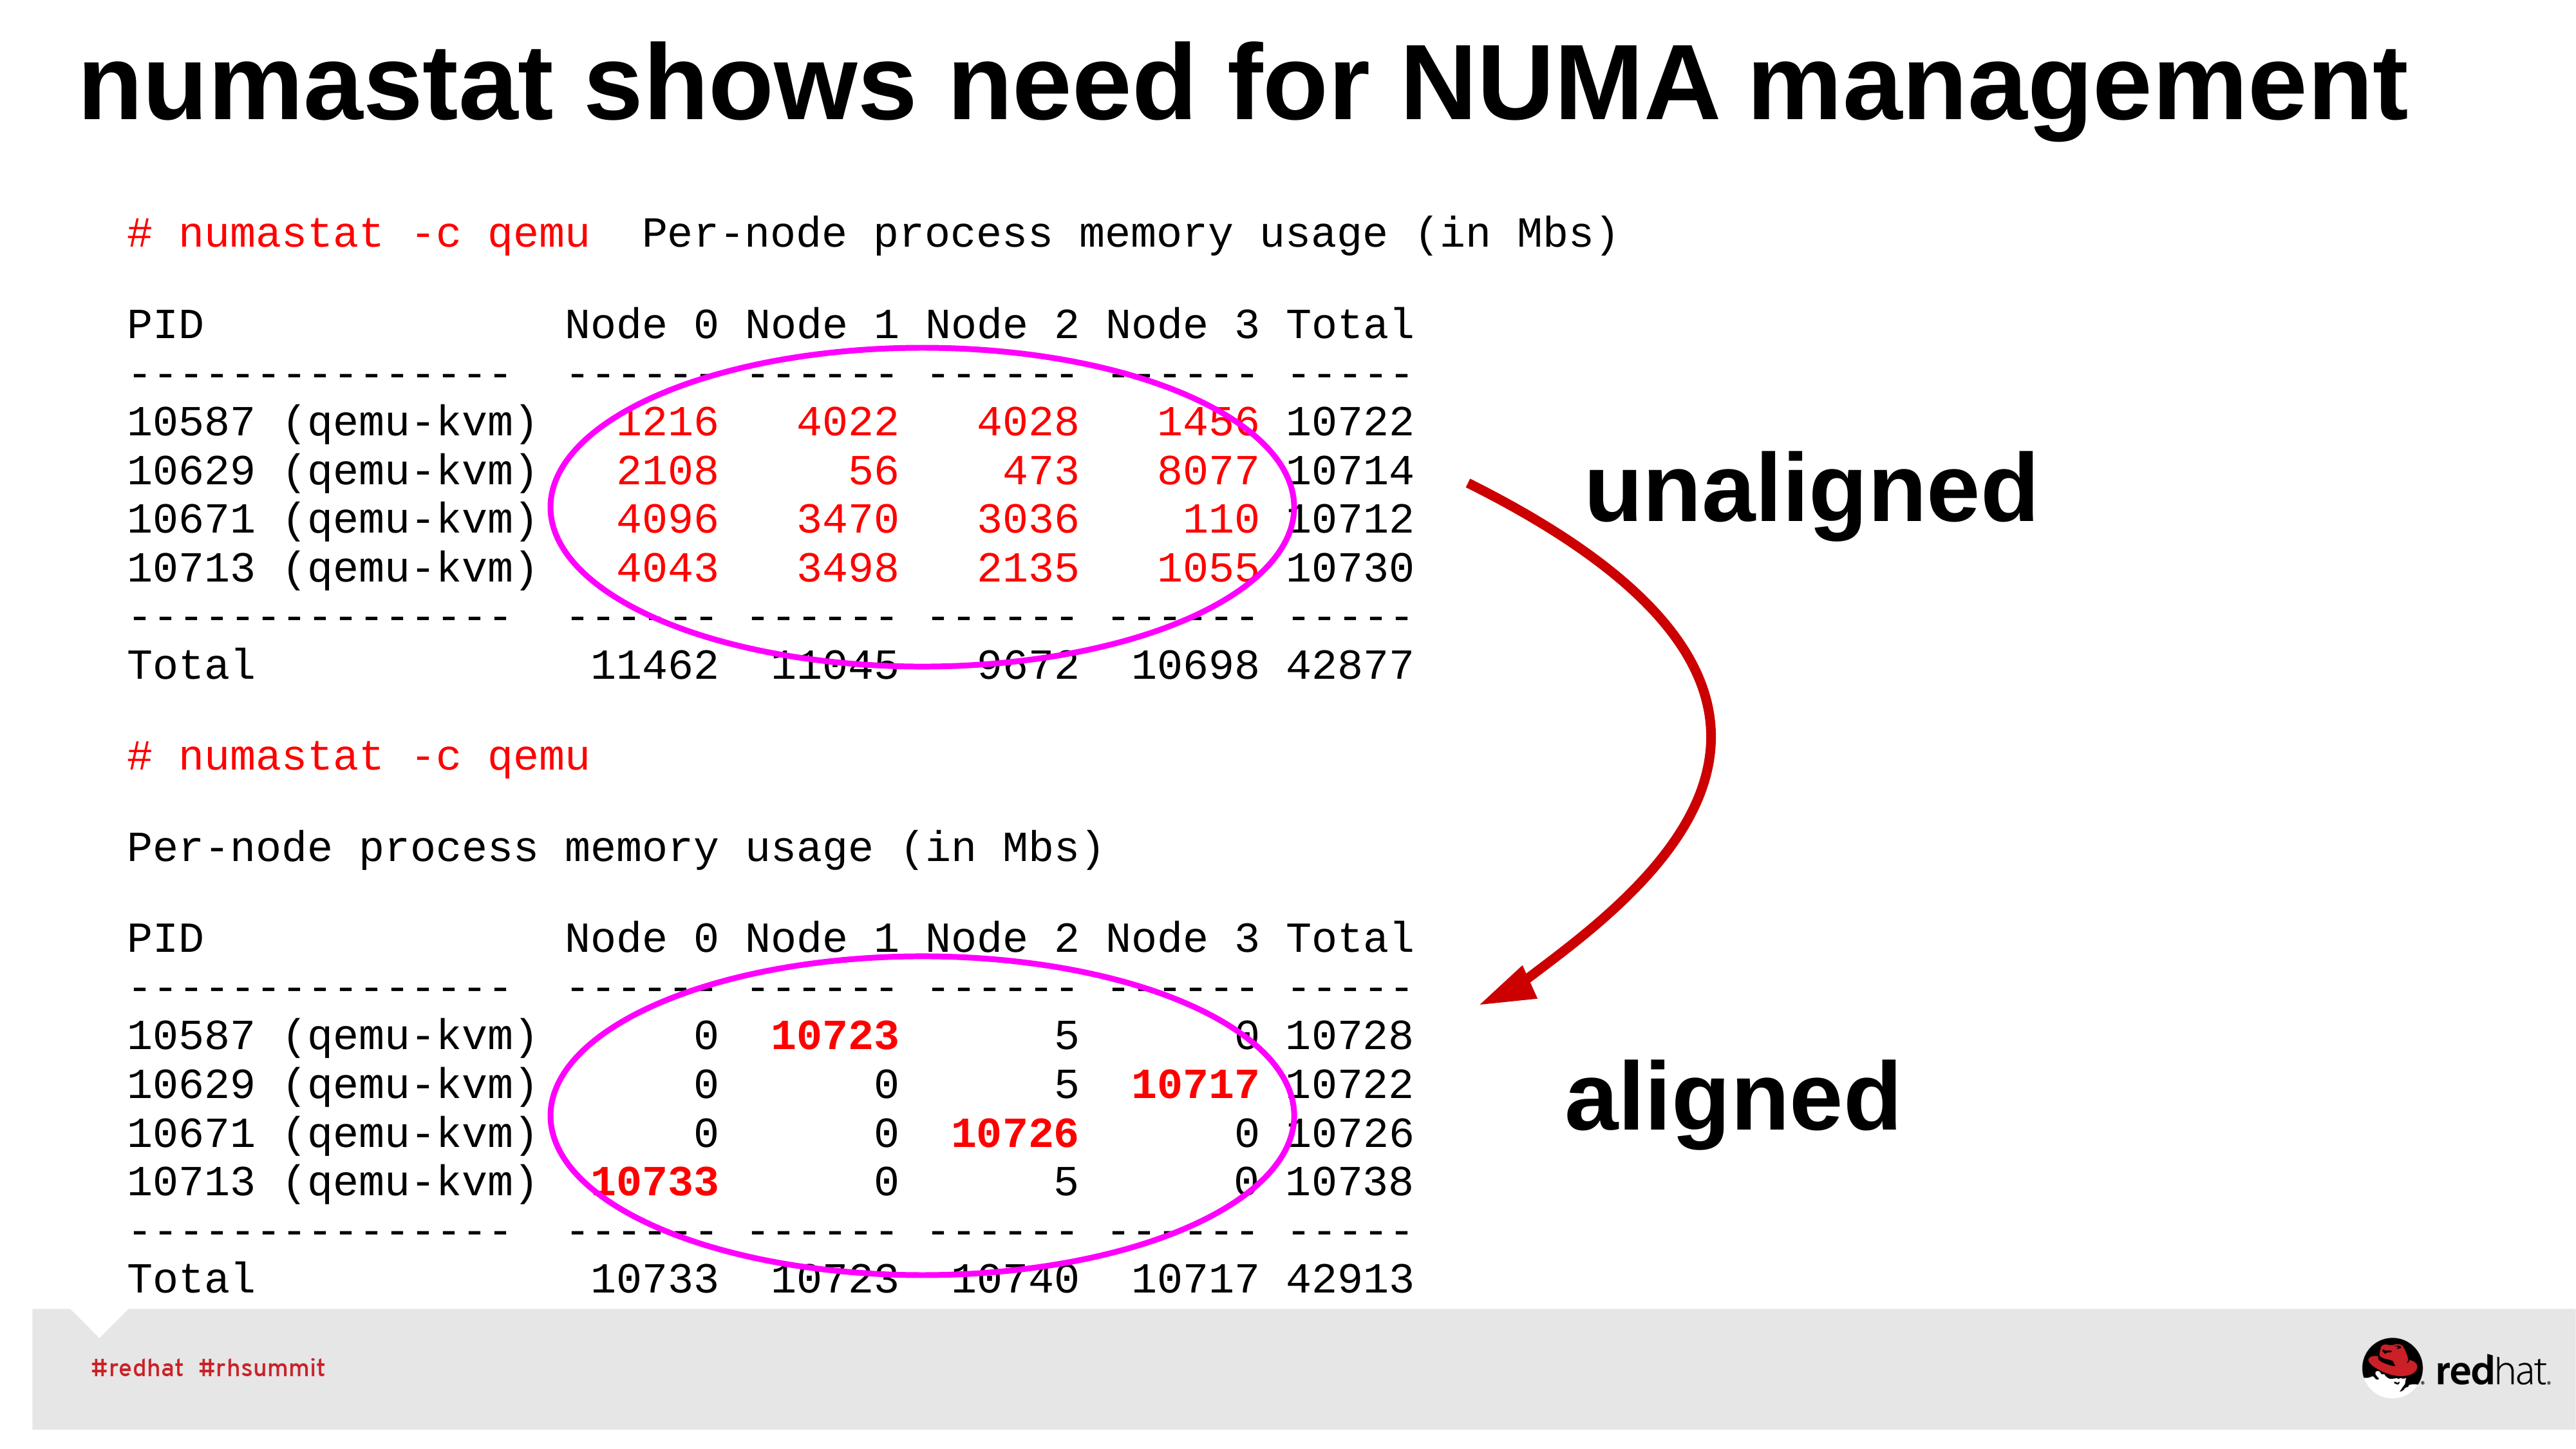

# numastat shows need for NUMA management
# numastat -c qemu Per-node process memory usage (in Mbs)
PID Node 0 Node 1 Node 2 Node 3 Total
--------------- ------ ------ ------ ------ -----
10587 (qemu-kvm) 1216 4022 4028 1456 10722
10629 (qemu-kvm) 2108 56 473 8077 10714
10671 (qemu-kvm) 4096 3470 3036 110 10712
10713 (qemu-kvm) 4043 3498 2135 1055 10730
--------------- ------ ------ ------ ------ -----
Total 11462 11045 9672 10698 42877
# numastat -c qemu
Per-node process memory usage (in Mbs)
PID Node 0 Node 1 Node 2 Node 3 Total
--------------- ------ ------ ------ ------ -----
10587 (qemu-kvm) 0 10723 5 0 10728
10629 (qemu-kvm) 0 0 5 10717 10722
10671 (qemu-kvm) 0 0 10726 0 10726
10713 (qemu-kvm) 10733 0 5 0 10738
--------------- ------ ------ ------ ------ -----
Total 10733 10723 10740 10717 42913
unaligned
aligned